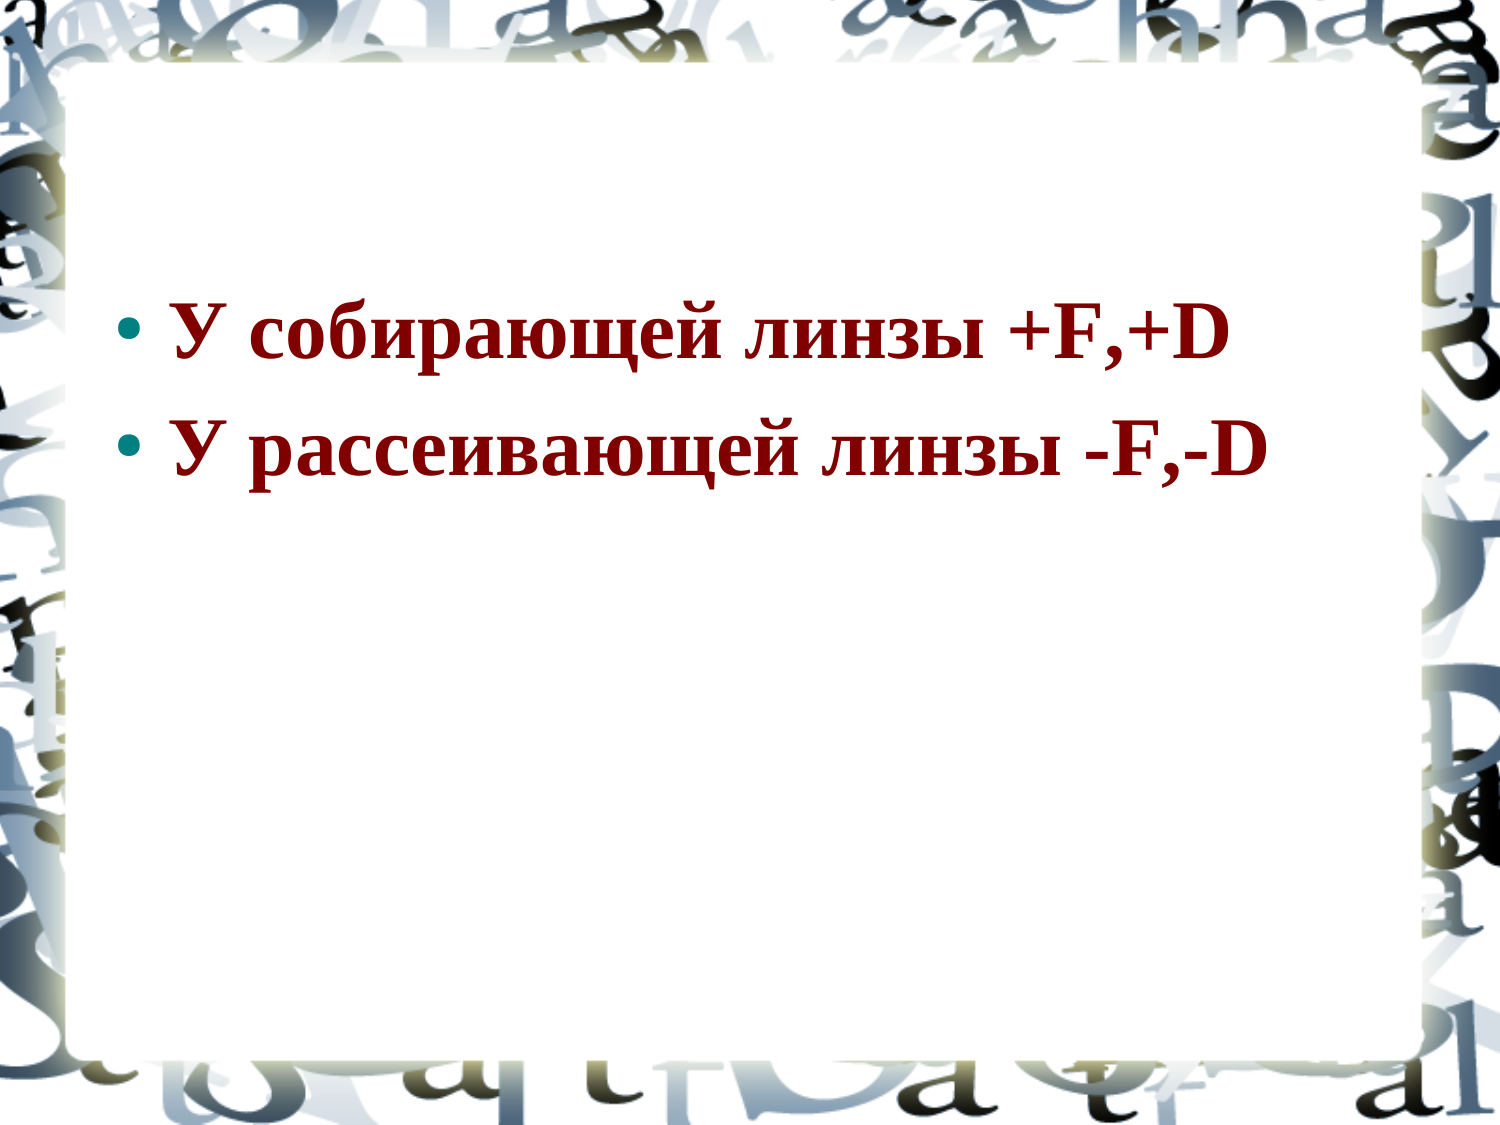

# У собирающей линзы +F,+D
У рассеивающей линзы -F,-D